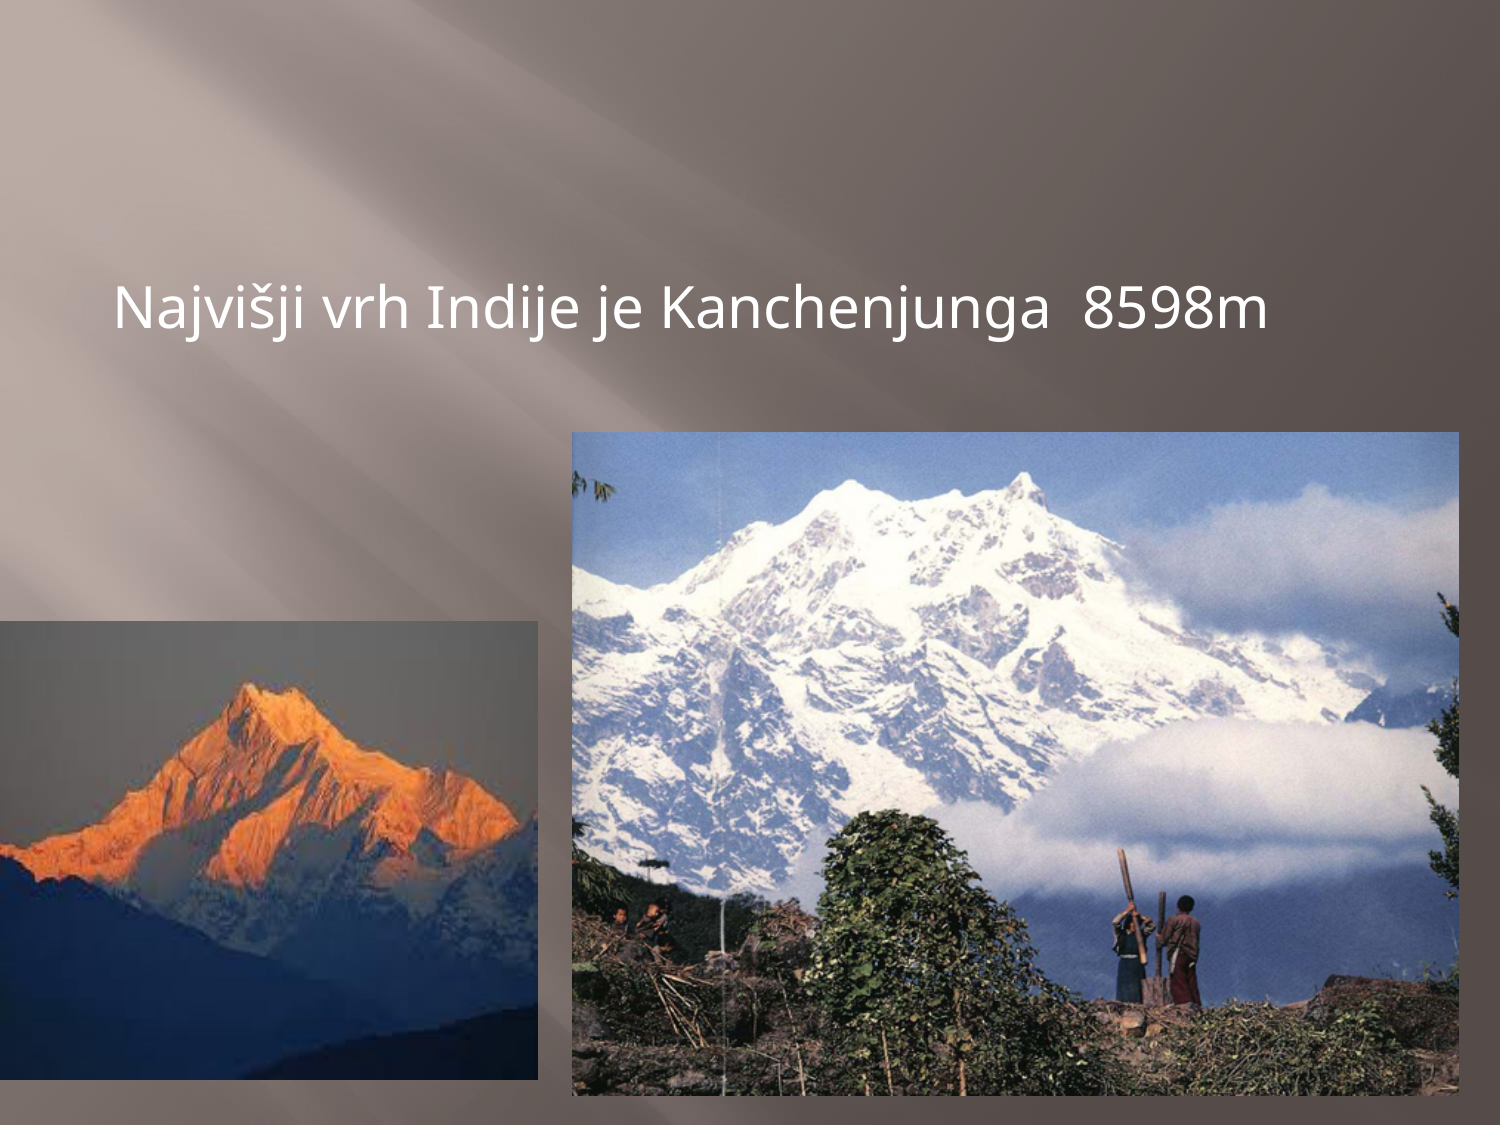

#
Najvišji vrh Indije je Kanchenjunga 8598m